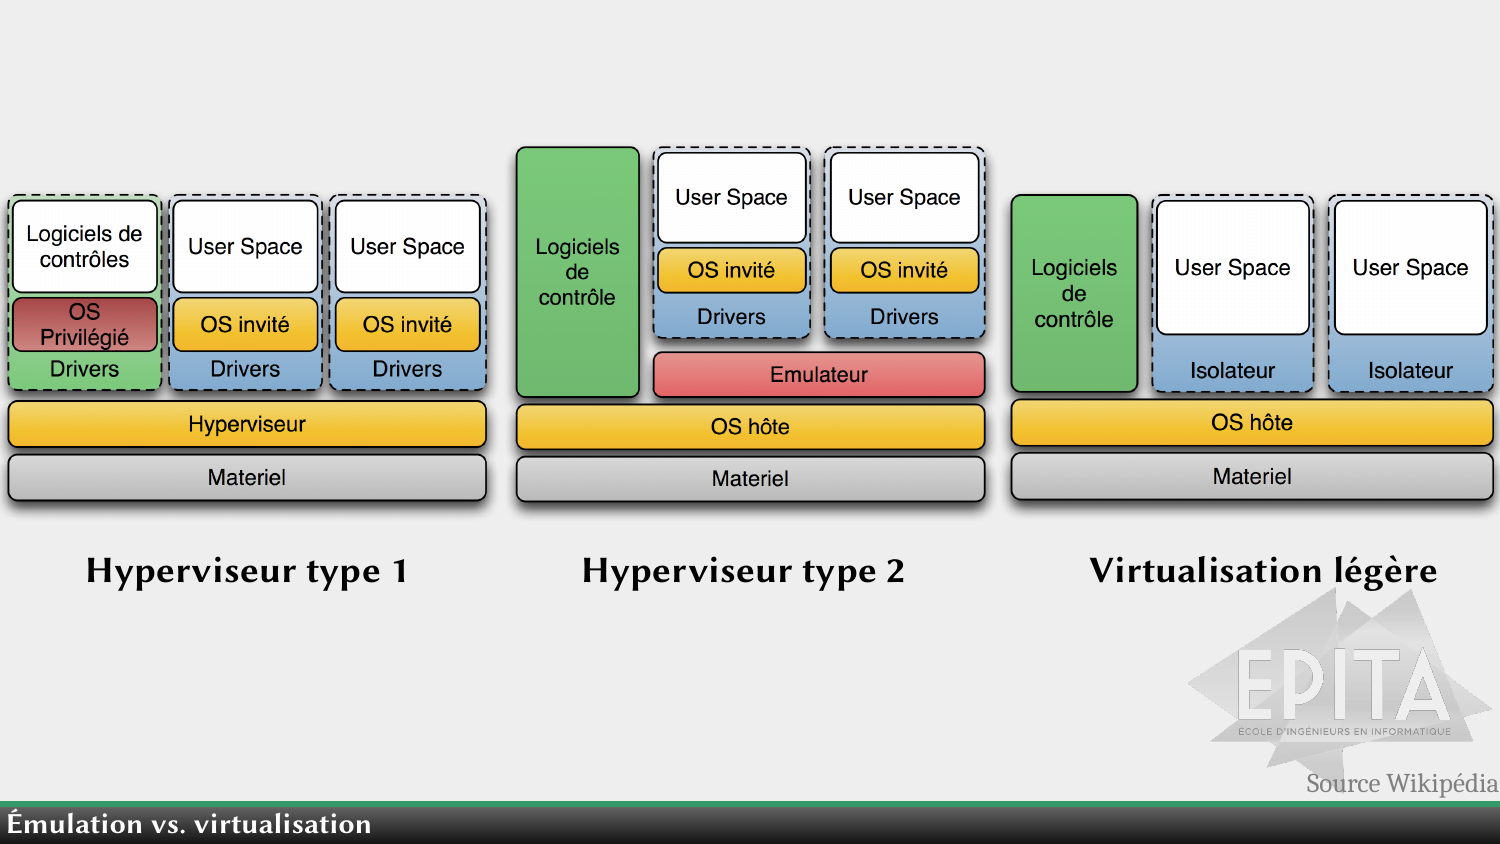

Hyperviseur type 1
Hyperviseur type 2
Virtualisation légère
Source Wikipédia
# Émulation vs. virtualisation